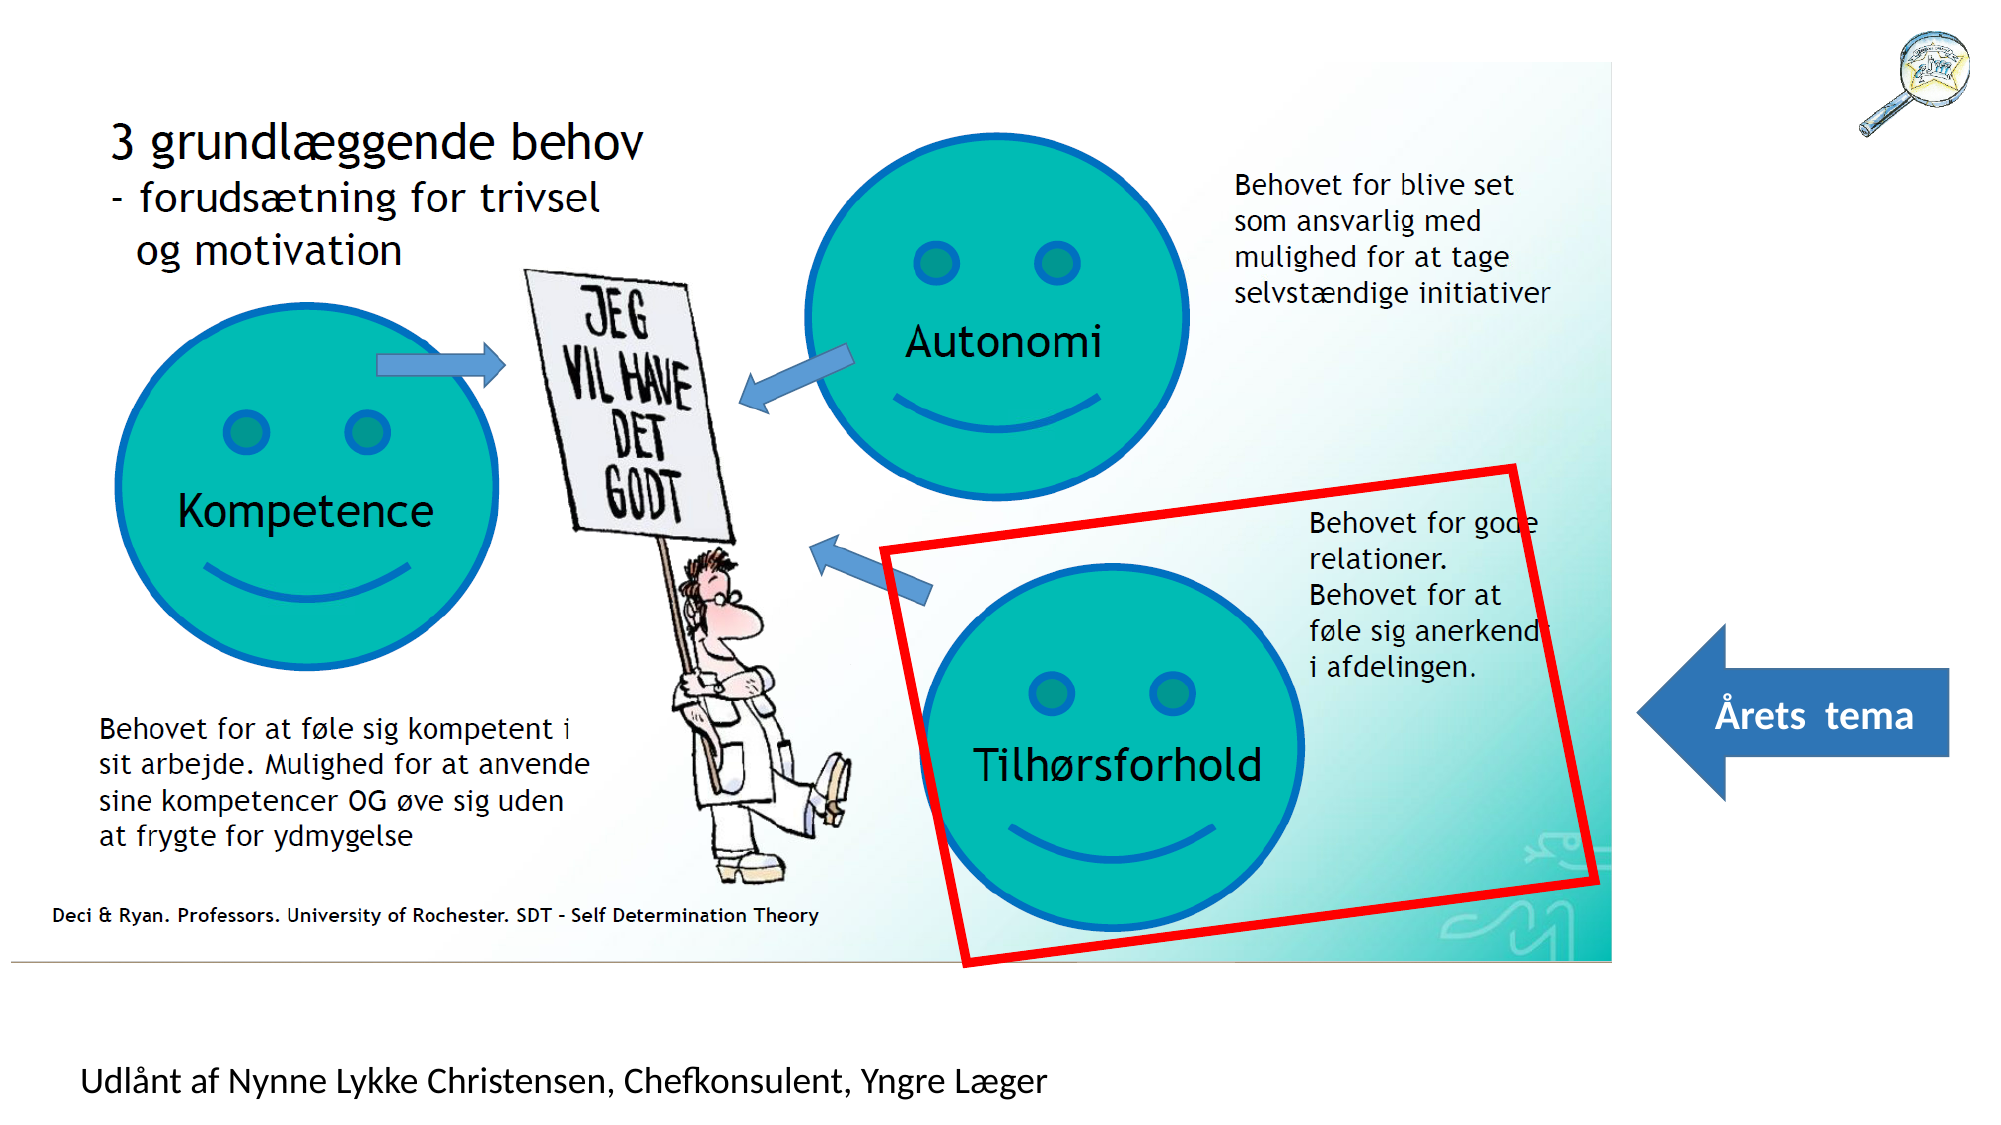

Årets tema
Udlånt af Nynne Lykke Christensen, Chefkonsulent, Yngre Læger